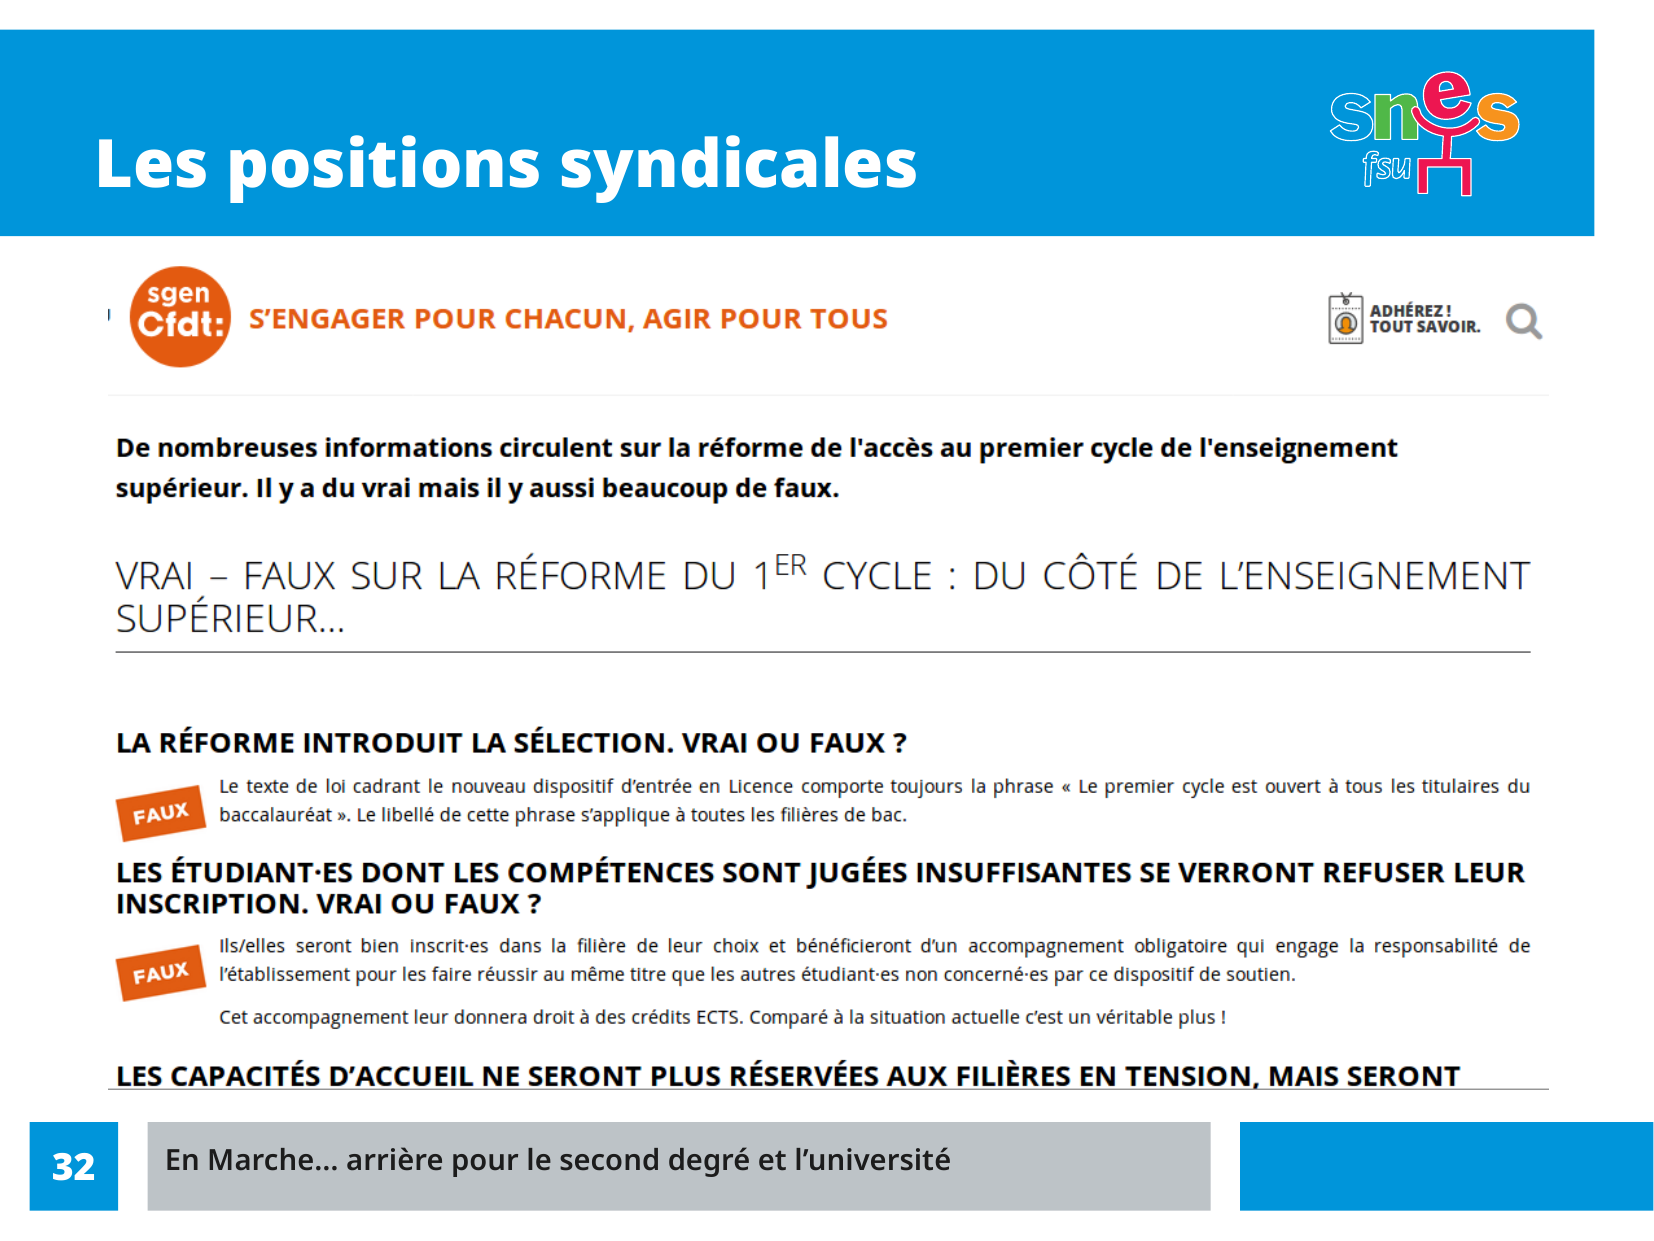

# Les positions syndicales
32
En Marche… arrière pour le second degré et l’université